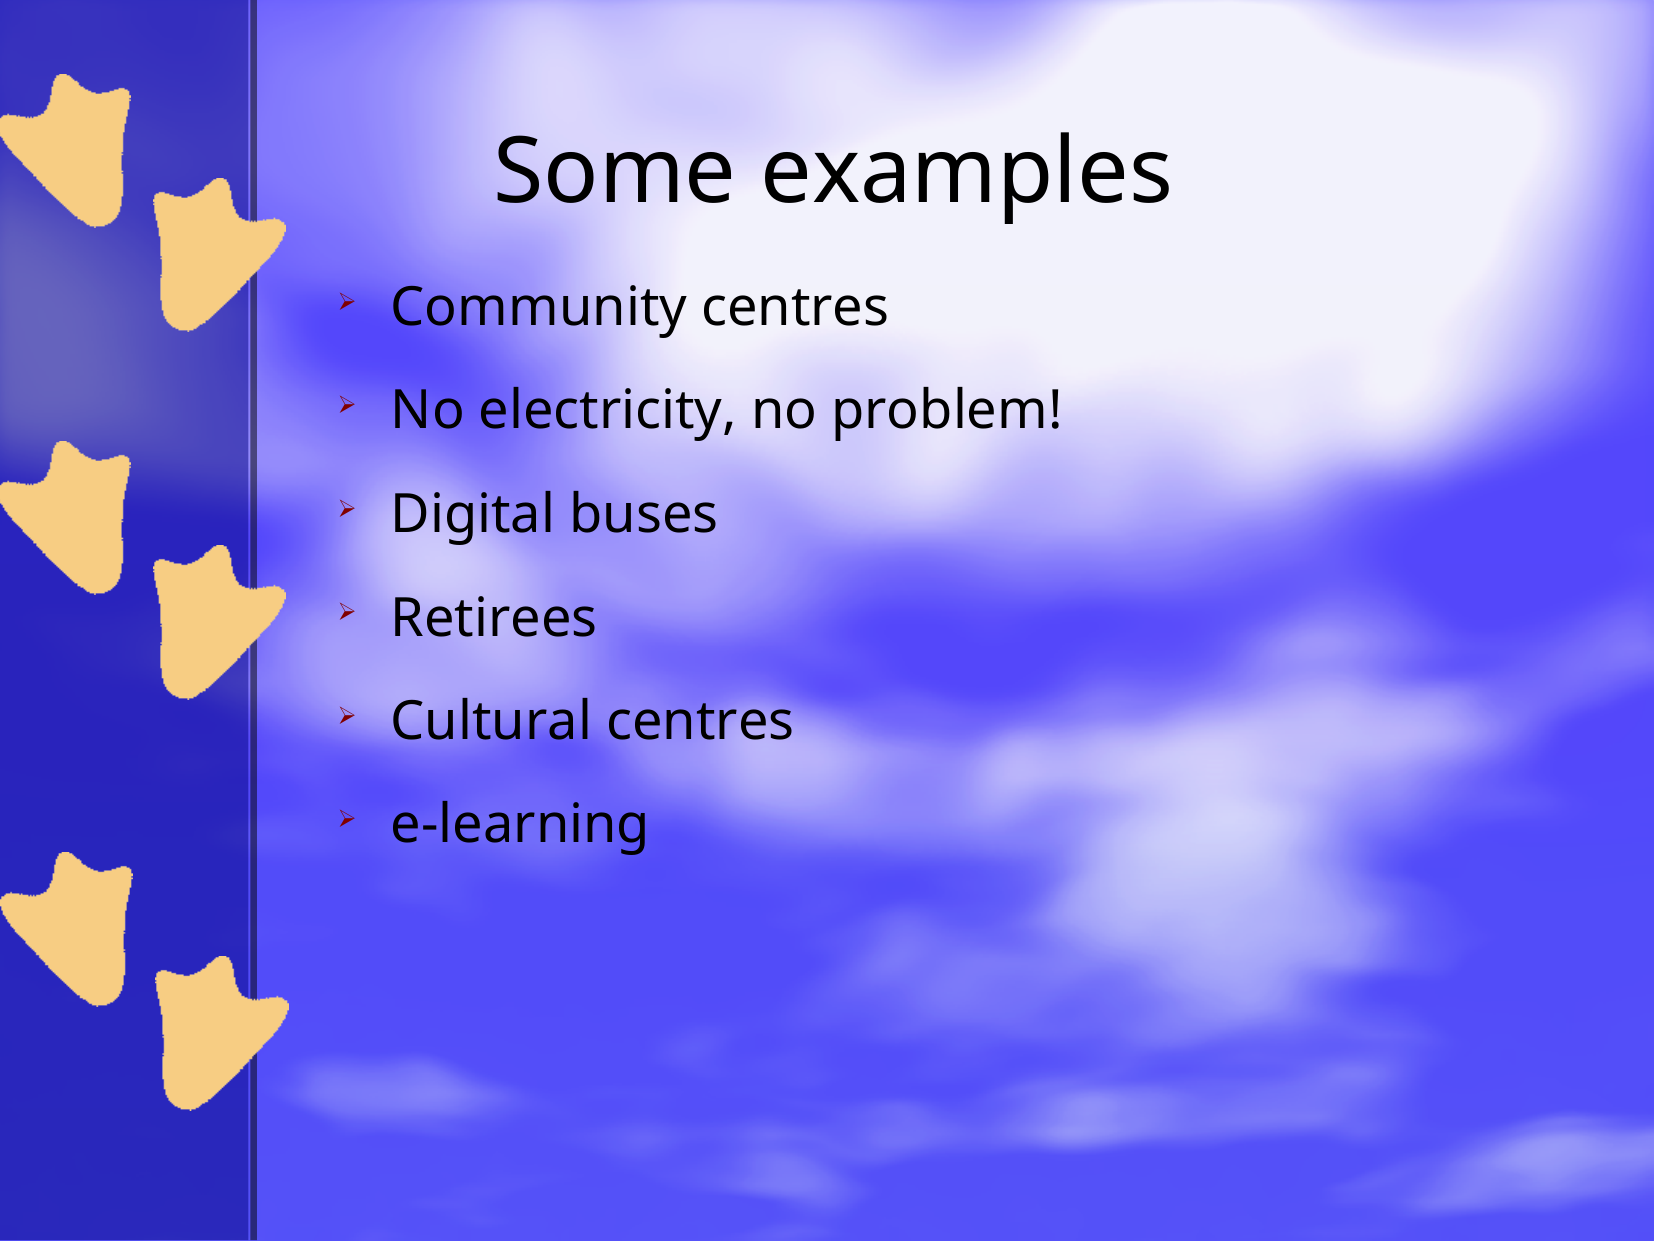

Some examples
# Community centres
No electricity, no problem!
Digital buses
Retirees
Cultural centres
e-learning